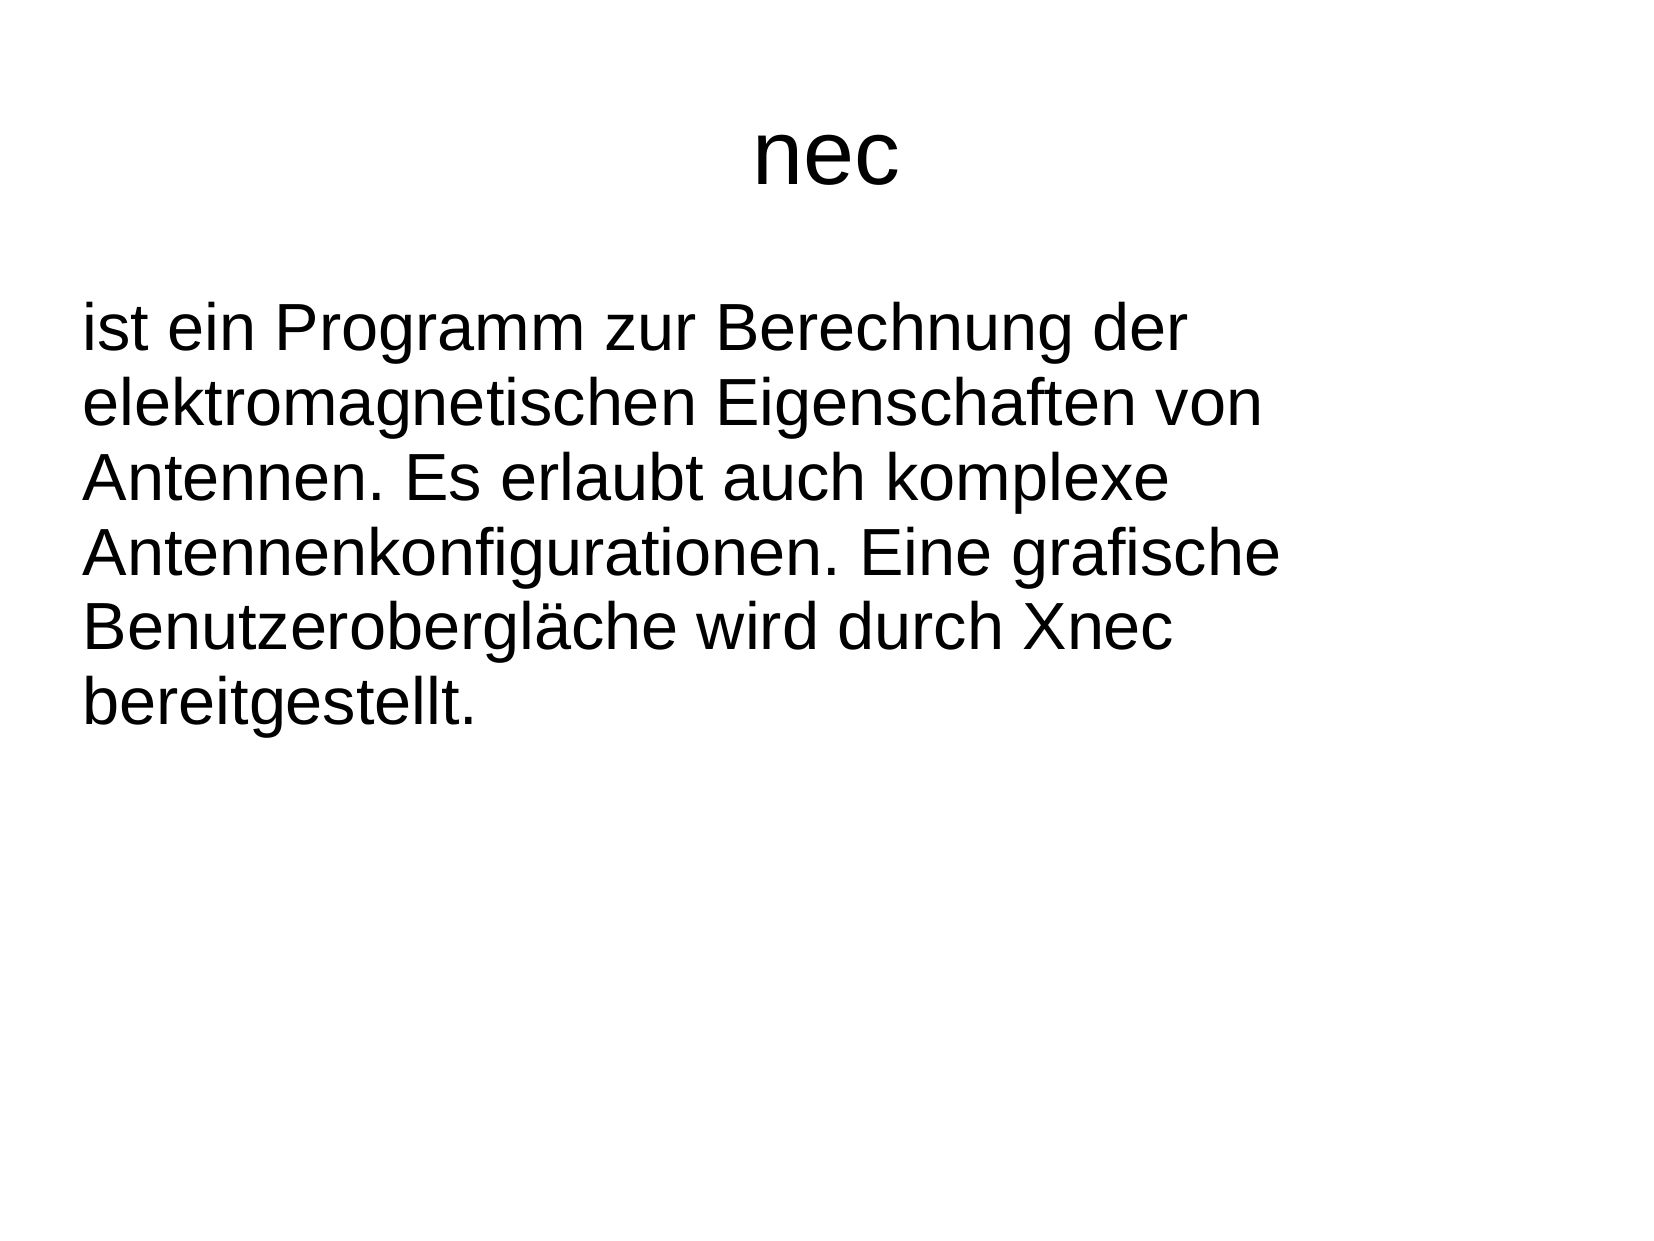

# nec
ist ein Programm zur Berechnung der elektromagnetischen Eigenschaften von Antennen. Es erlaubt auch komplexe Antennenkonfigurationen. Eine grafische Benutzerobergläche wird durch Xnec bereitgestellt.